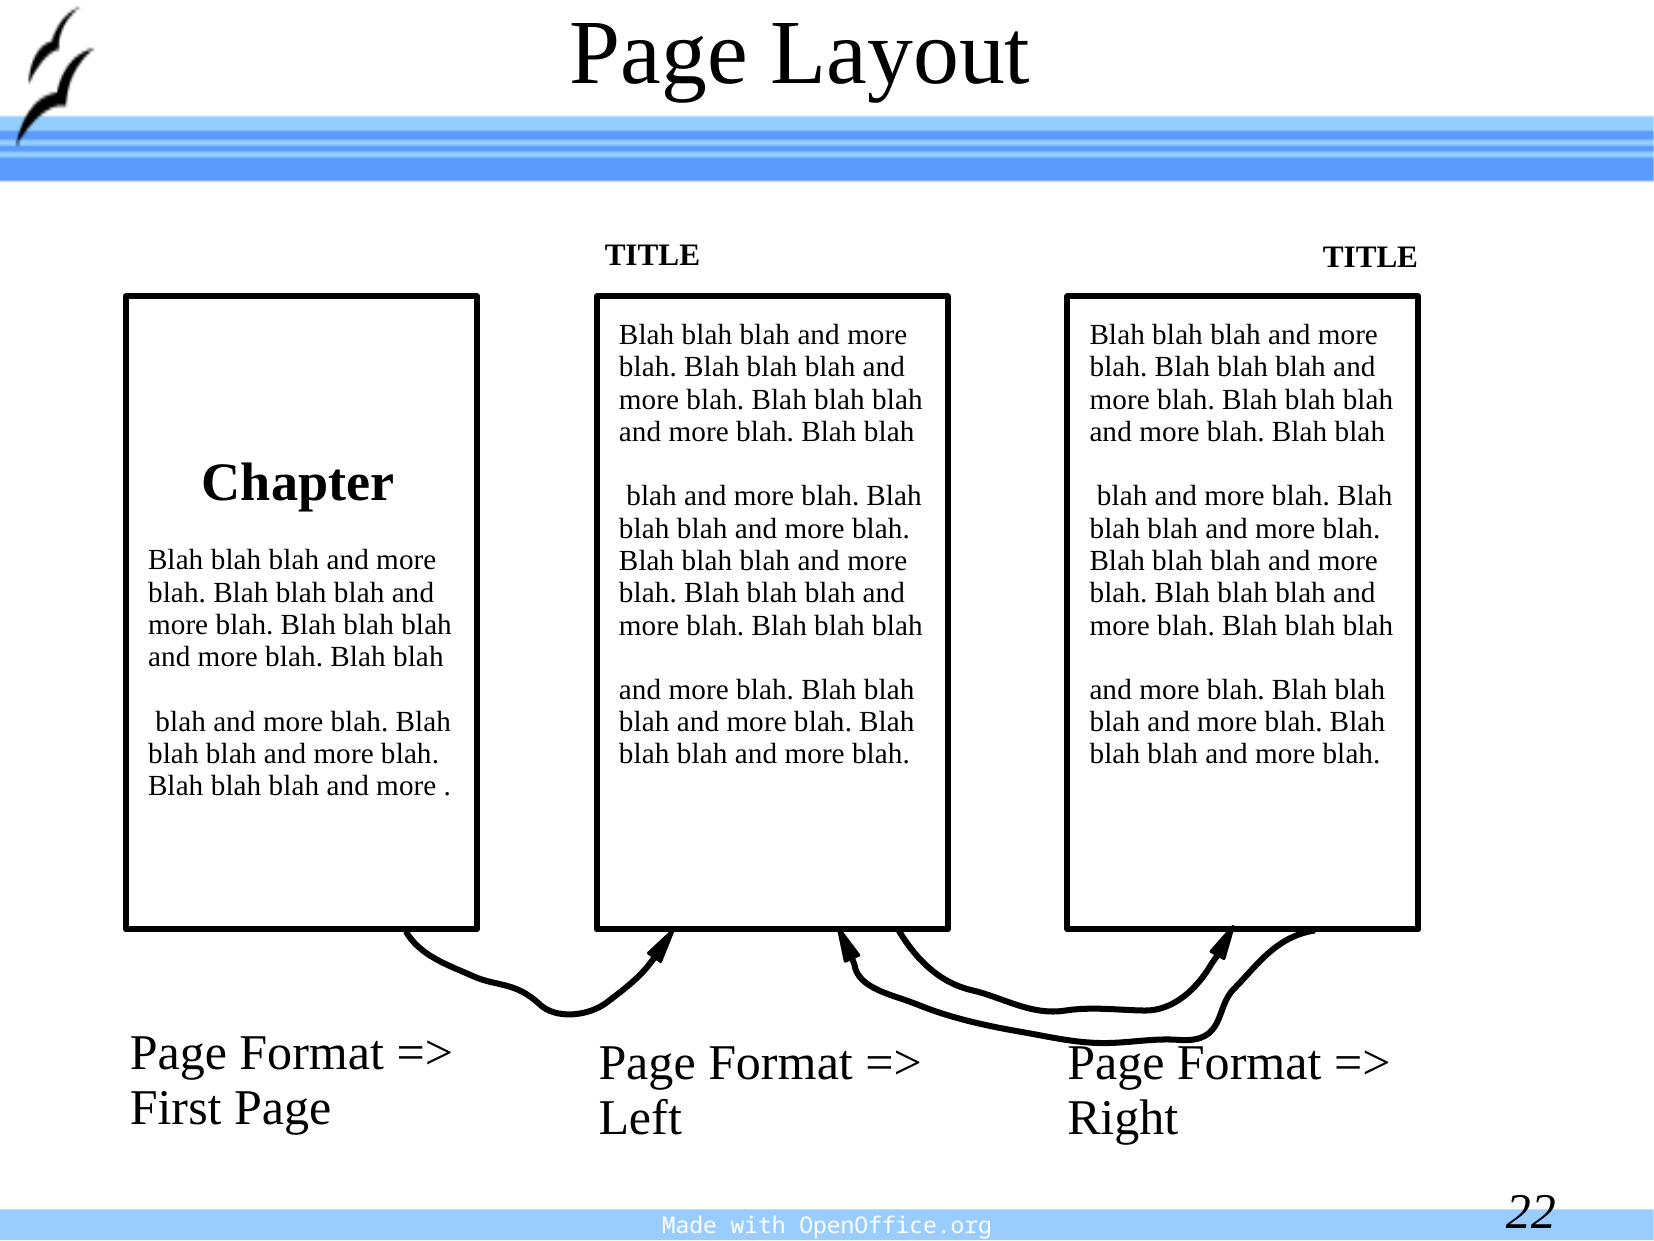

# Page Layout
TITLE
Blah blah blah and more blah. Blah blah blah and more blah. Blah blah blah and more blah. Blah blah
 blah and more blah. Blah blah blah and more blah. Blah blah blah and more blah. Blah blah blah and more blah. Blah blah blah
and more blah. Blah blah blah and more blah. Blah blah blah and more blah.
TITLE
Blah blah blah and more blah. Blah blah blah and more blah. Blah blah blah and more blah. Blah blah
 blah and more blah. Blah blah blah and more blah. Blah blah blah and more blah. Blah blah blah and more blah. Blah blah blah
and more blah. Blah blah blah and more blah. Blah blah blah and more blah.
Chapter
Blah blah blah and more blah. Blah blah blah and more blah. Blah blah blah and more blah. Blah blah
 blah and more blah. Blah blah blah and more blah. Blah blah blah and more .
Page Format =>
First Page
Page Format =>
Left
Page Format =>
Right